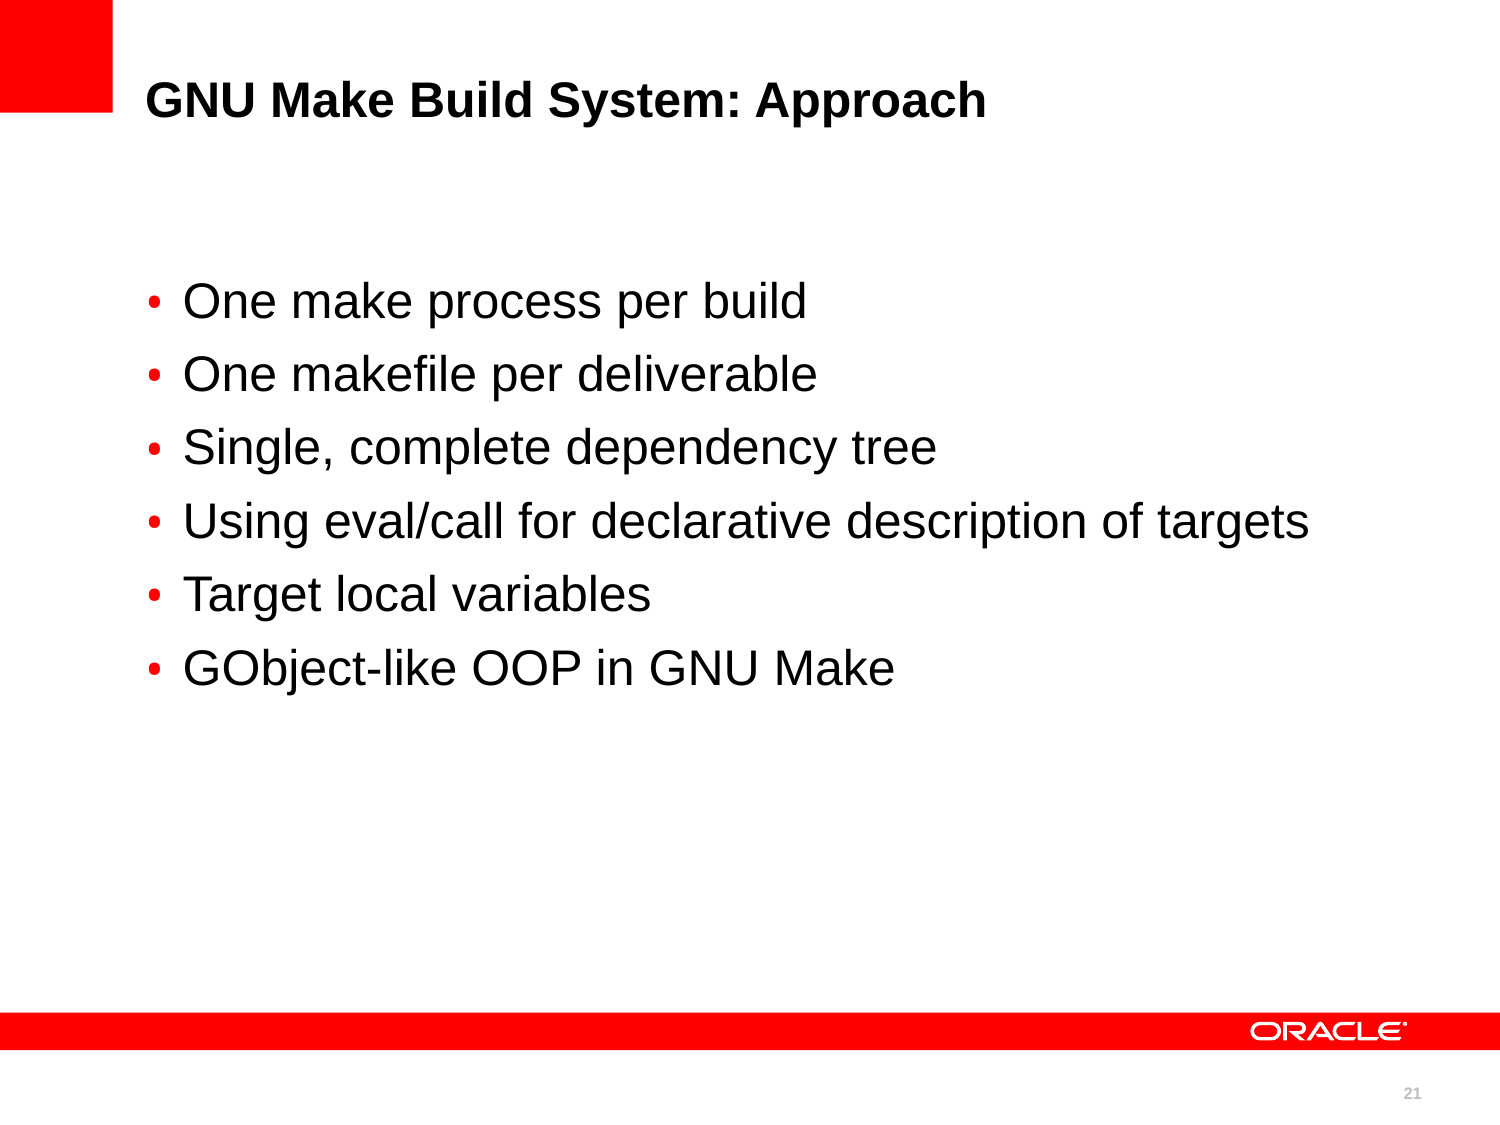

# GNU Make Build System: Approach
One make process per build
One makefile per deliverable
Single, complete dependency tree
Using eval/call for declarative description of targets
Target local variables
GObject-like OOP in GNU Make